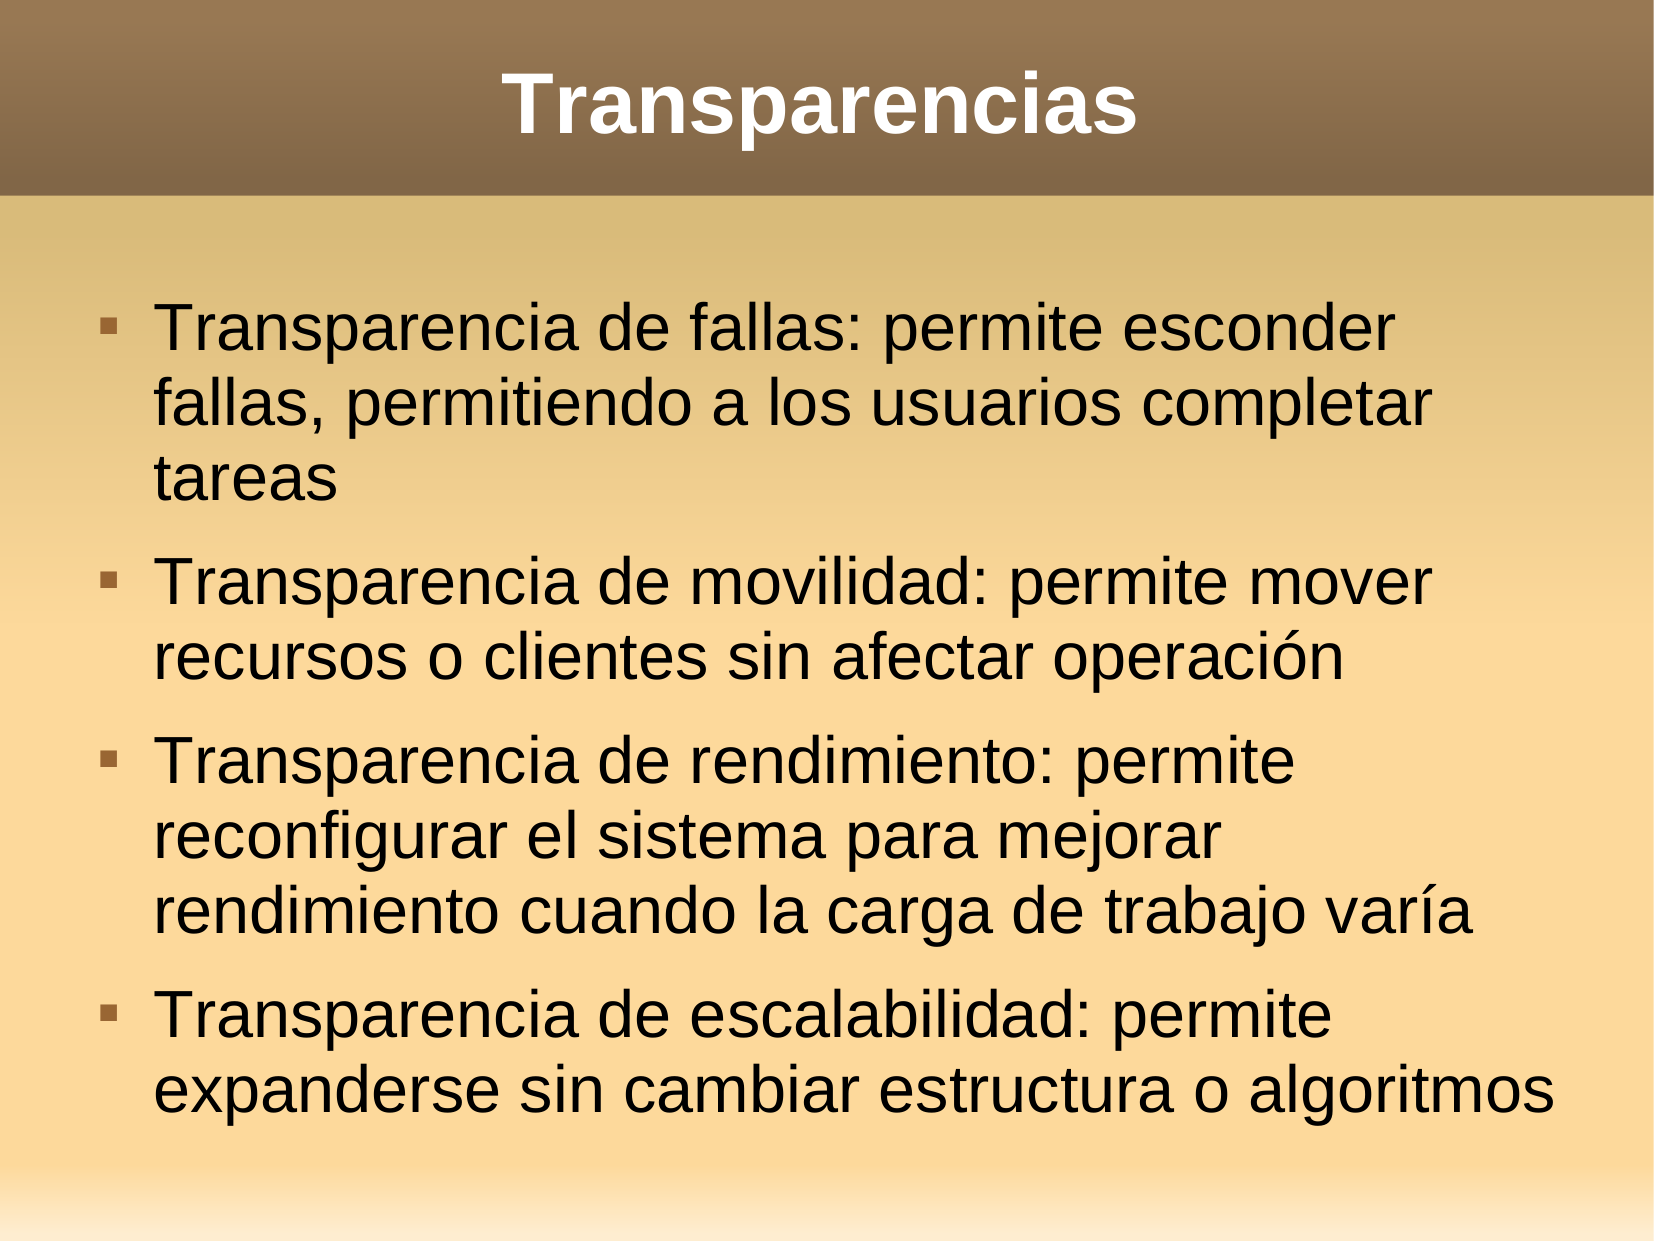

# Transparencias
Transparencia de fallas: permite esconder fallas, permitiendo a los usuarios completar tareas
Transparencia de movilidad: permite mover recursos o clientes sin afectar operación
Transparencia de rendimiento: permite reconfigurar el sistema para mejorar rendimiento cuando la carga de trabajo varía
Transparencia de escalabilidad: permite expanderse sin cambiar estructura o algoritmos